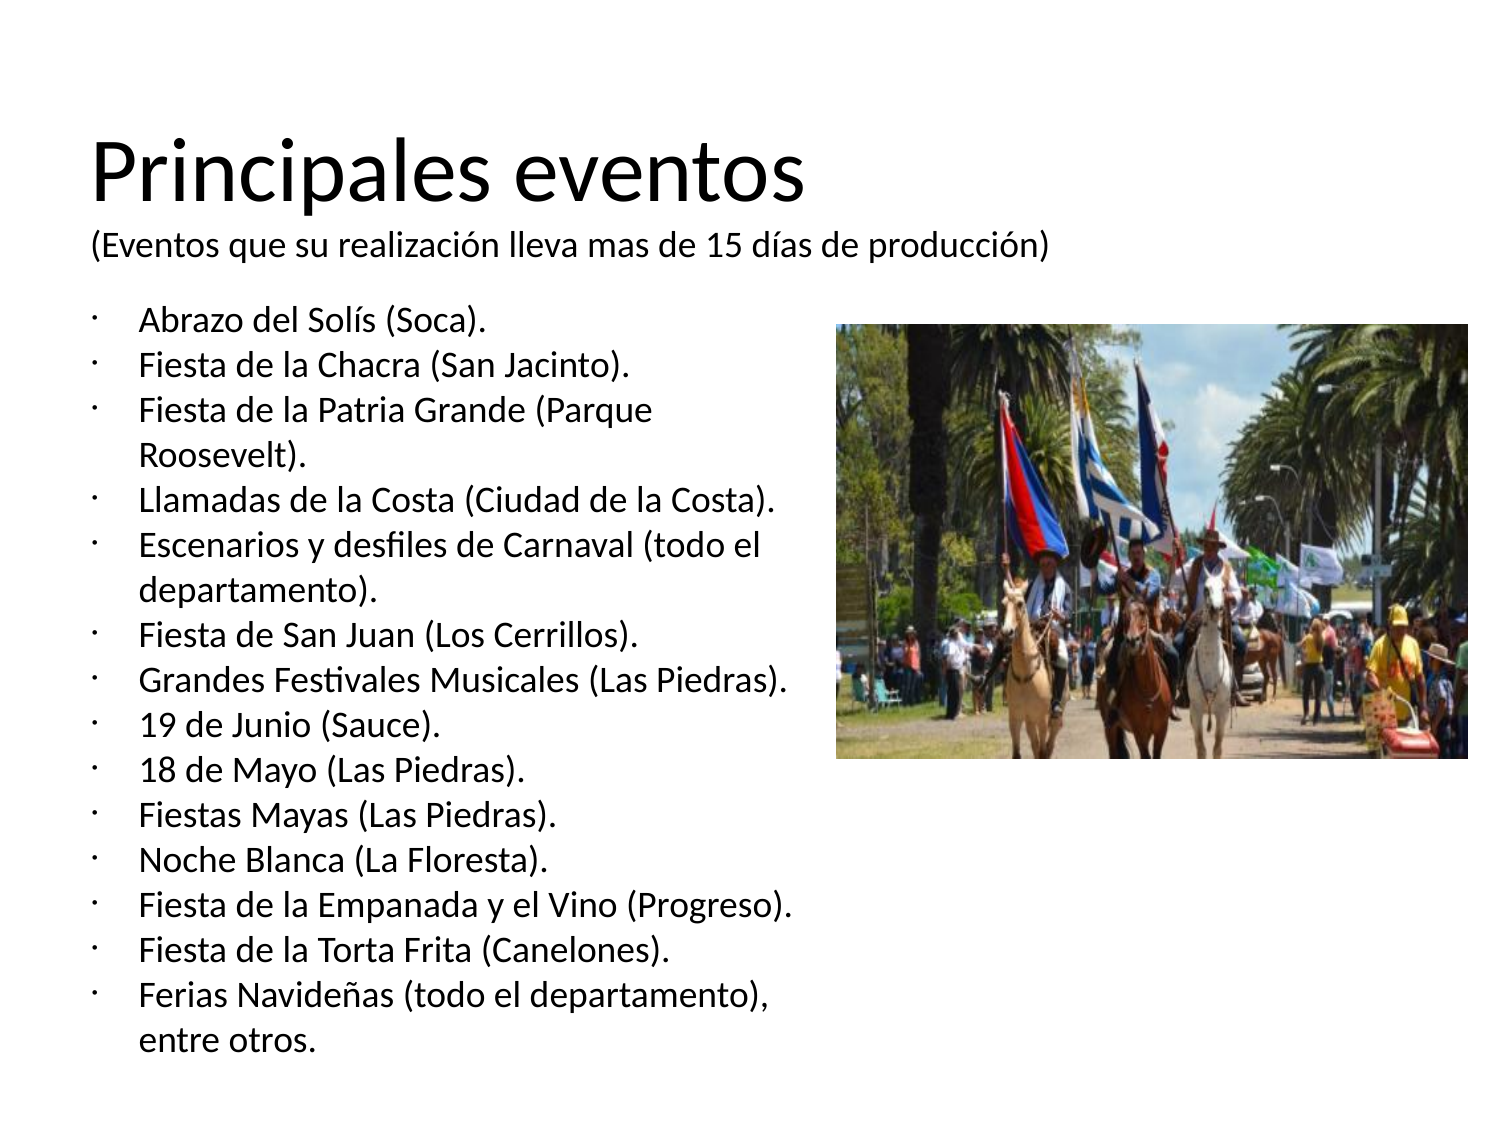

Principales eventos
(Eventos que su realización lleva mas de 15 días de producción)
Abrazo del Solís (Soca).
Fiesta de la Chacra (San Jacinto).
Fiesta de la Patria Grande (Parque Roosevelt).
Llamadas de la Costa (Ciudad de la Costa).
Escenarios y desfiles de Carnaval (todo el departamento).
Fiesta de San Juan (Los Cerrillos).
Grandes Festivales Musicales (Las Piedras).
19 de Junio (Sauce).
18 de Mayo (Las Piedras).
Fiestas Mayas (Las Piedras).
Noche Blanca (La Floresta).
Fiesta de la Empanada y el Vino (Progreso).
Fiesta de la Torta Frita (Canelones).
Ferias Navideñas (todo el departamento), entre otros.